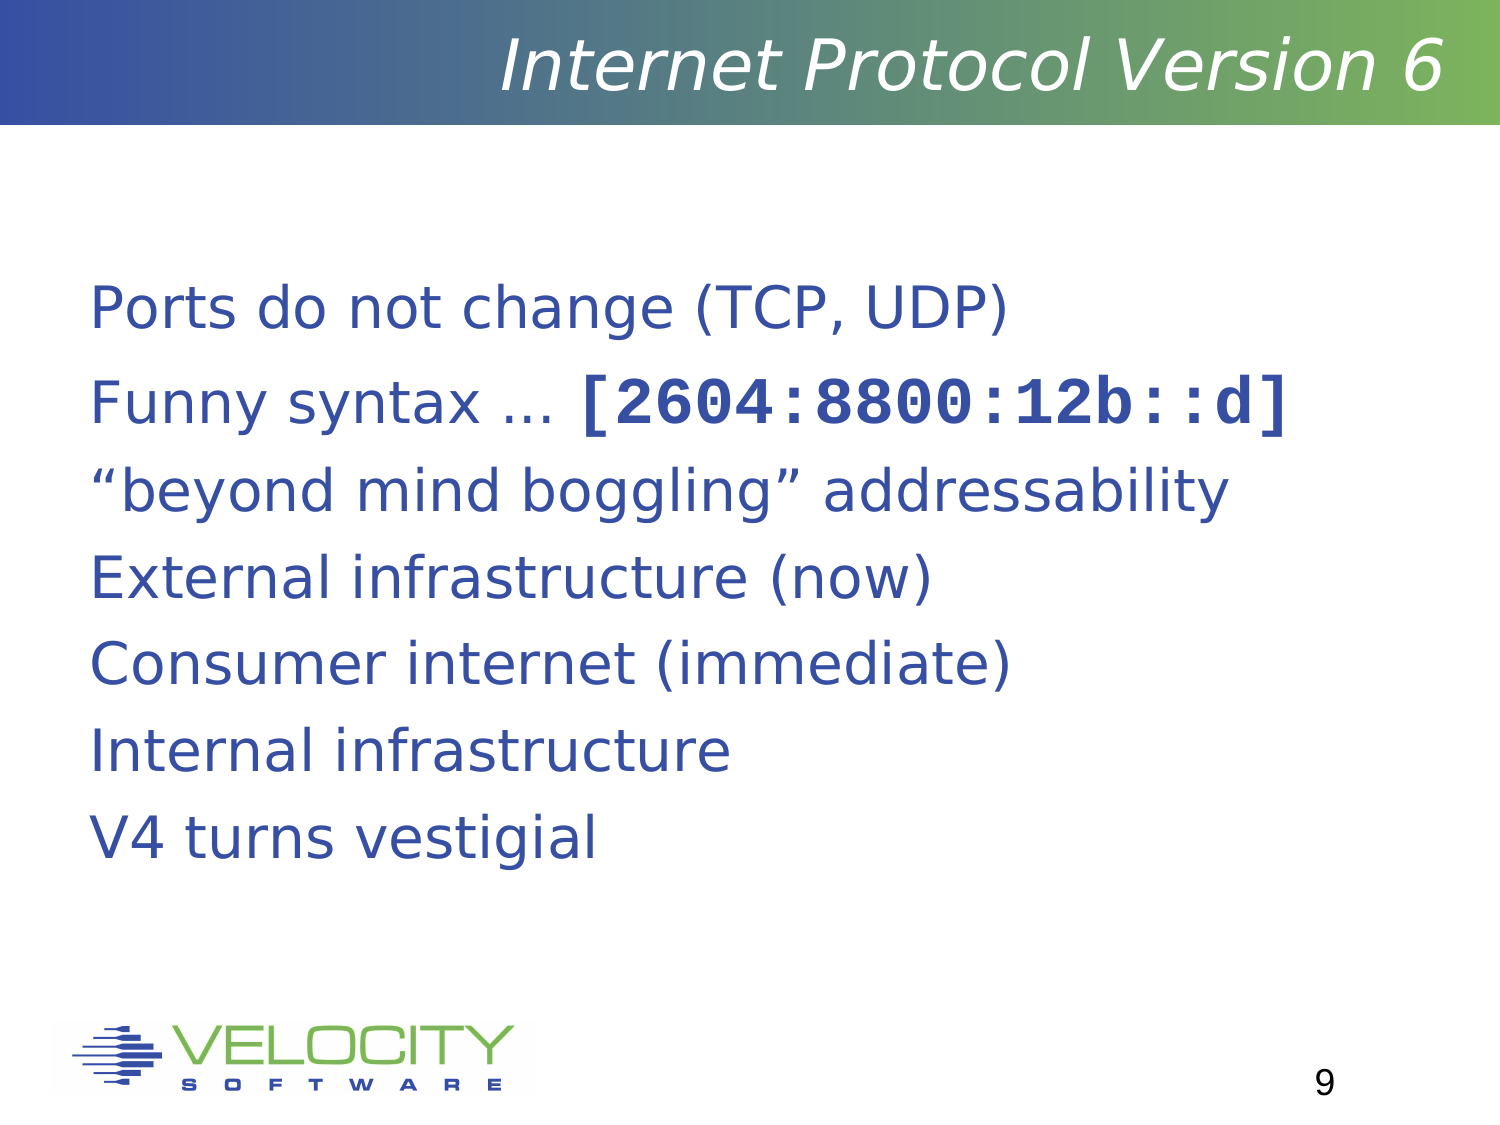

# Internet Protocol Version 6
Ports do not change (TCP, UDP)
Funny syntax ... [2604:8800:12b::d]
“beyond mind boggling” addressability
External infrastructure (now)
Consumer internet (immediate)
Internal infrastructure
V4 turns vestigial
9